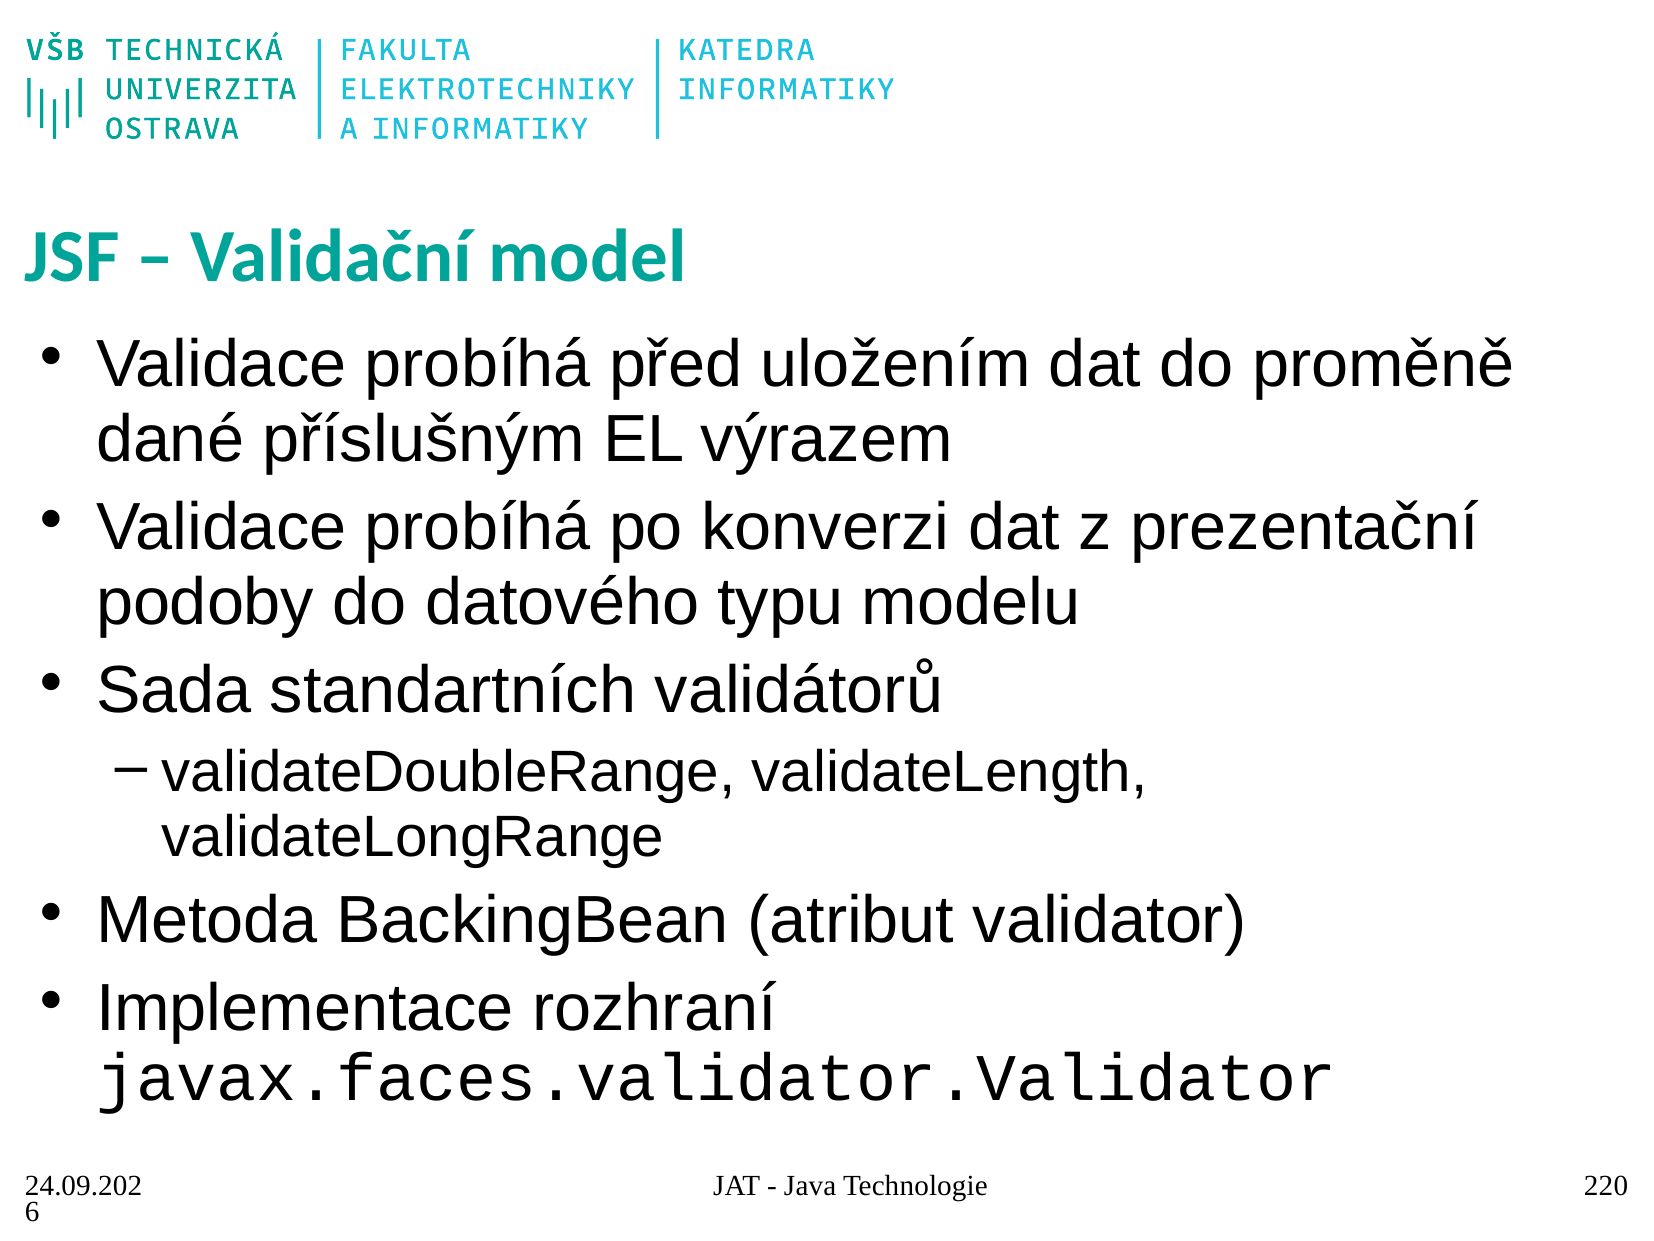

JSF – Validační model
# Validace probíhá před uložením dat do proměně dané příslušným EL výrazem
Validace probíhá po konverzi dat z prezentační podoby do datového typu modelu
Sada standartních validátorů
validateDoubleRange, validateLength, validateLongRange
Metoda BackingBean (atribut validator)
Implementace rozhraní javax.faces.validator.Validator
JAT - Java Technologie
220